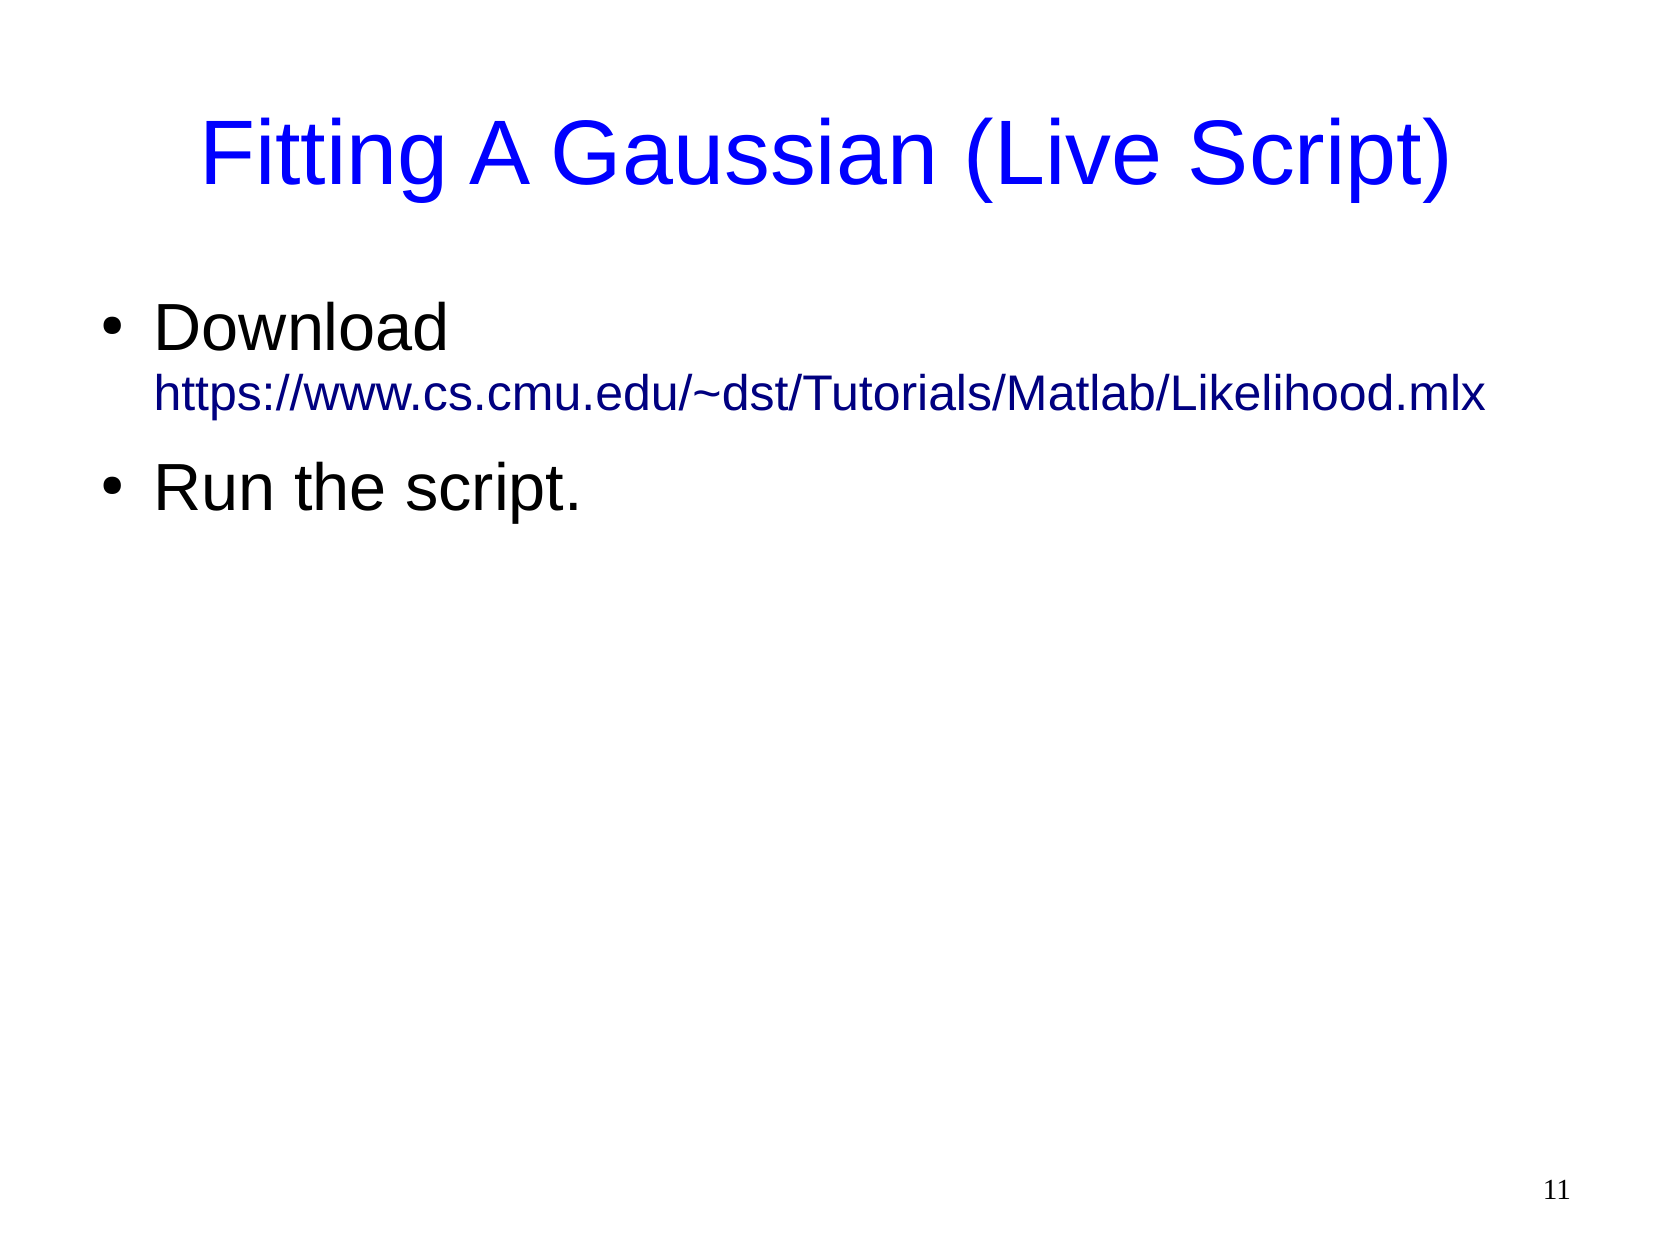

# Fitting A Gaussian (Live Script)
Download https://www.cs.cmu.edu/~dst/Tutorials/Matlab/Likelihood.mlx
Run the script.
11